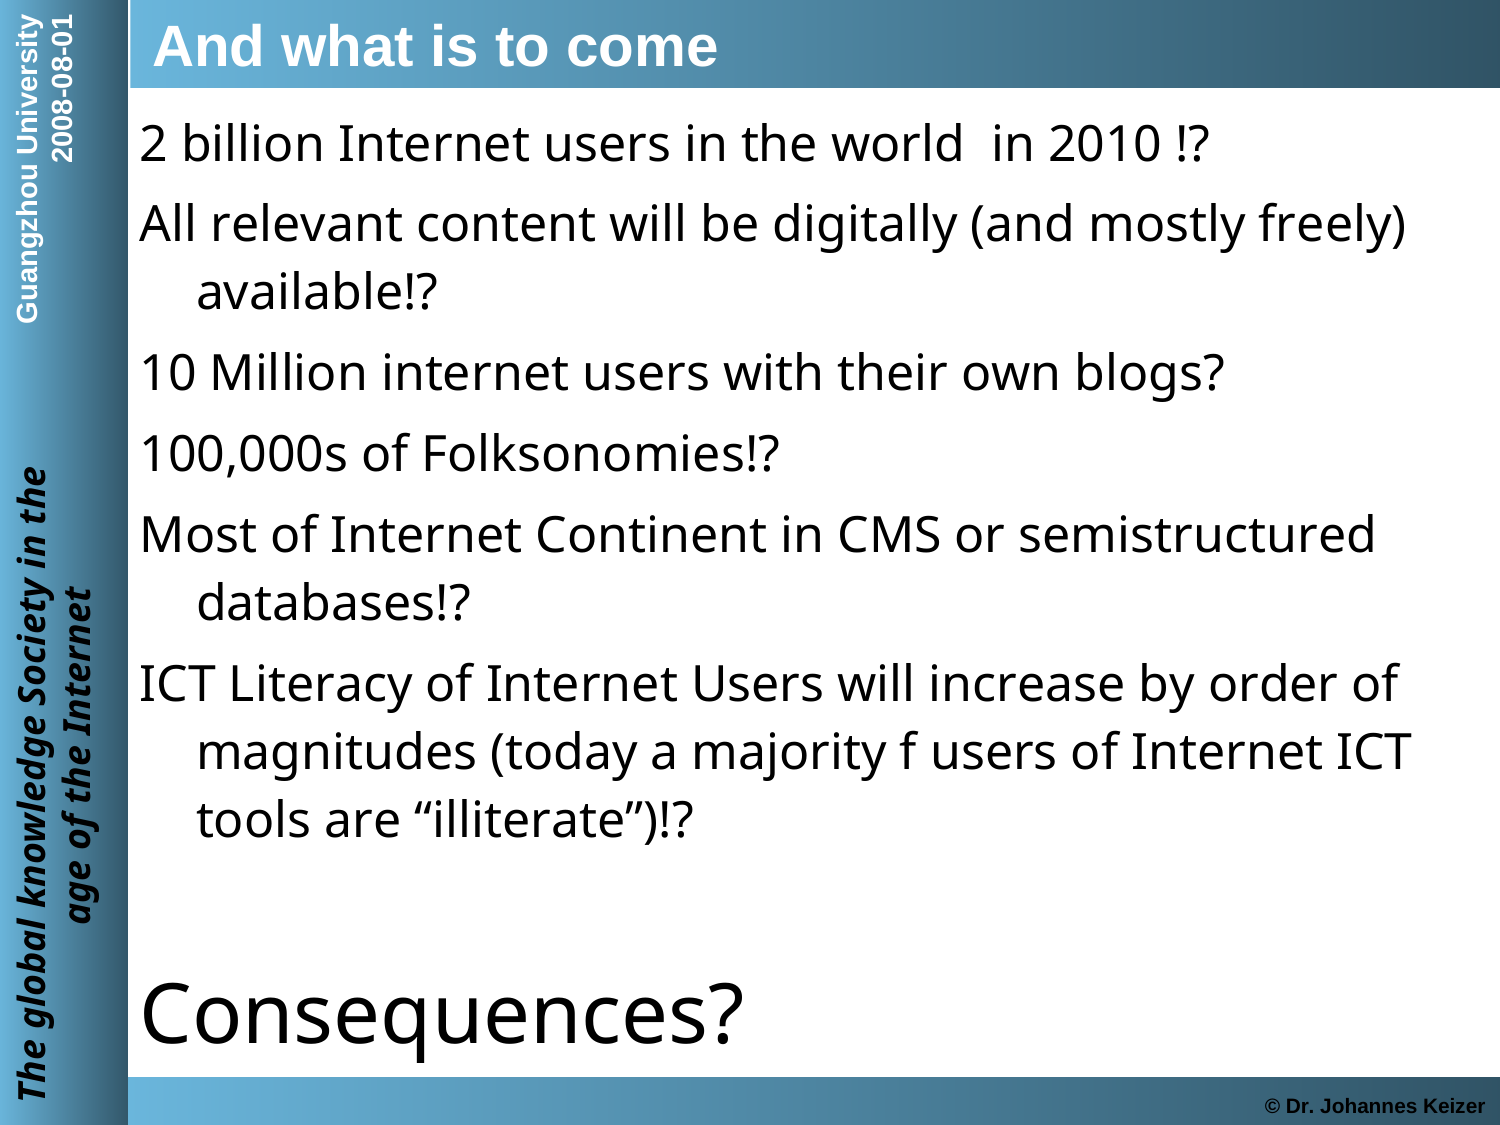

And what is to come
# 2 billion Internet users in the world in 2010 !?
All relevant content will be digitally (and mostly freely) available!?
10 Million internet users with their own blogs?
100,000s of Folksonomies!?
Most of Internet Continent in CMS or semistructured databases!?
ICT Literacy of Internet Users will increase by order of magnitudes (today a majority f users of Internet ICT tools are “illiterate”)!?
Consequences?